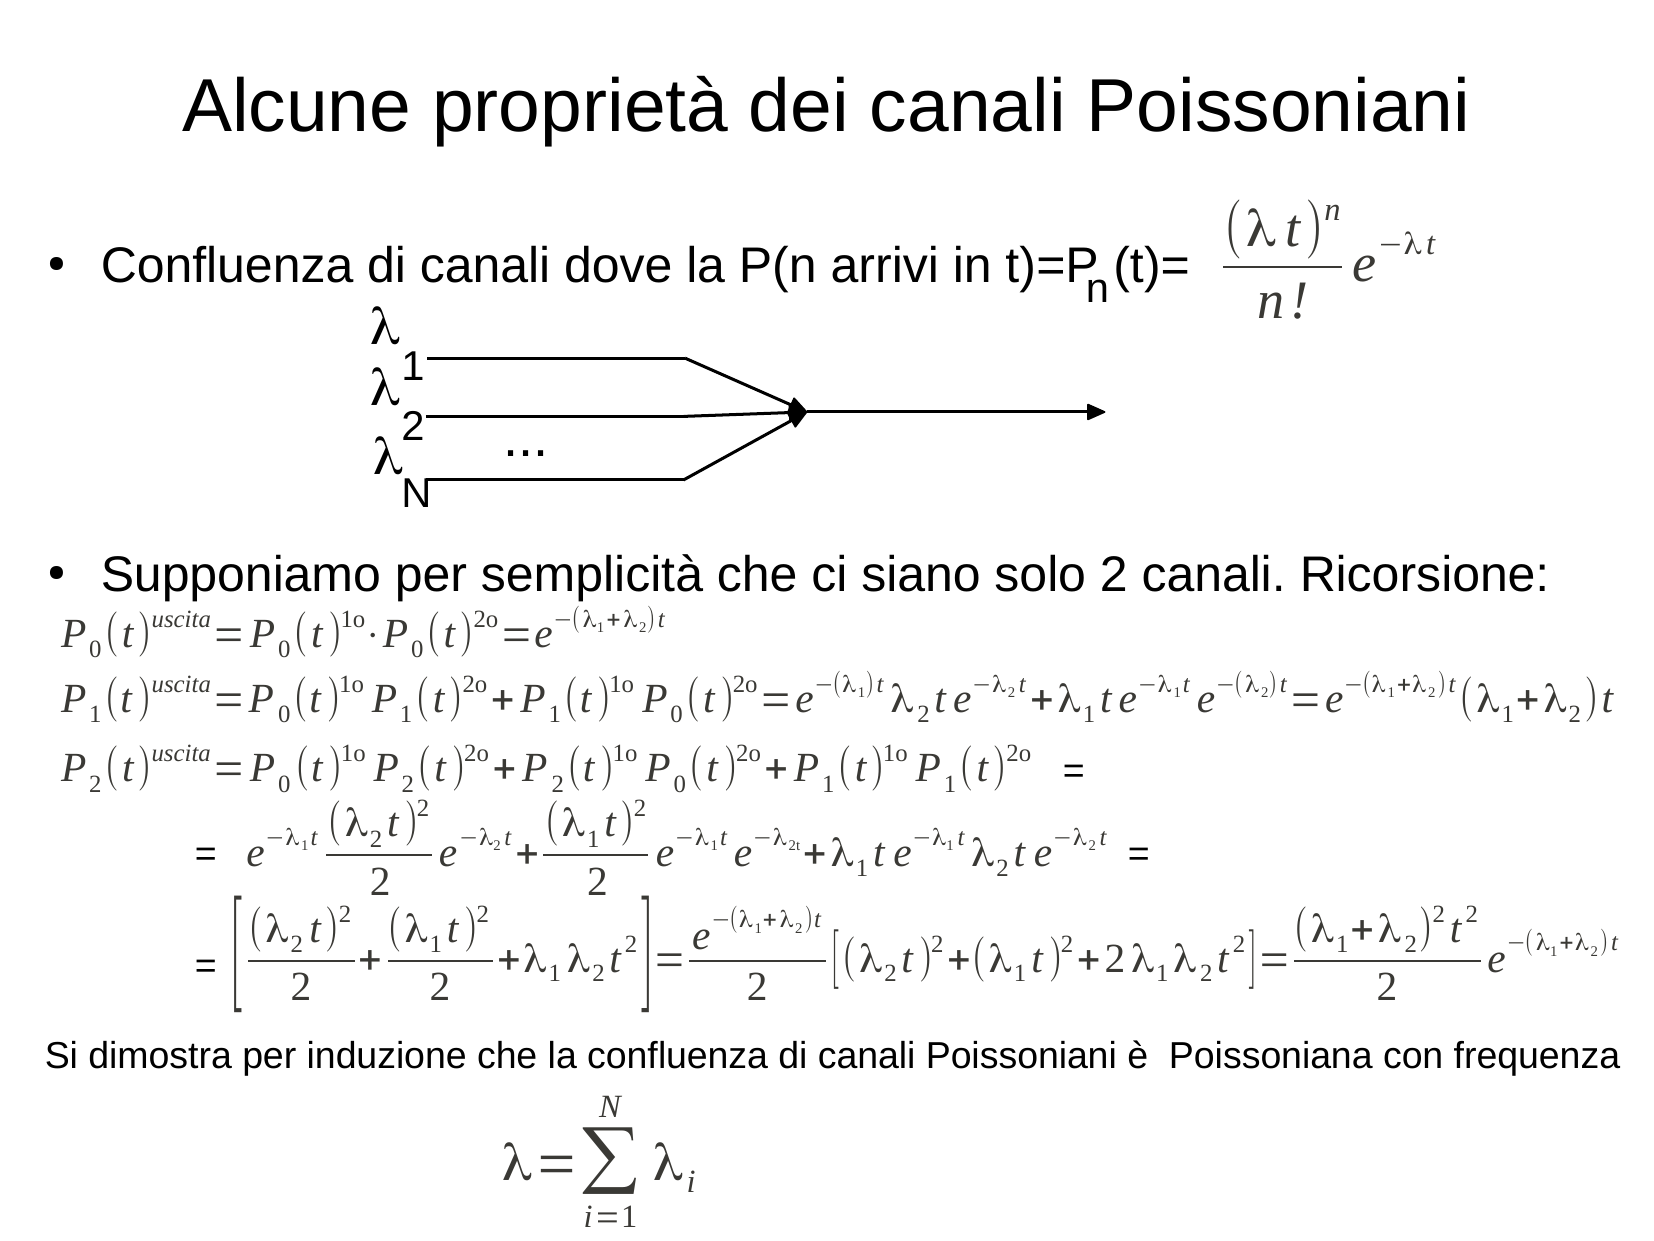

# Alcune proprietà dei canali Poissoniani
Confluenza di canali dove la P(n arrivi in t)=P (t)=
Supponiamo per semplicità che ci siano solo 2 canali. Ricorsione:
n
l
1
l
2
...
l
N
=
=
=
=
Si dimostra per induzione che la confluenza di canali Poissoniani è Poissoniana con frequenza